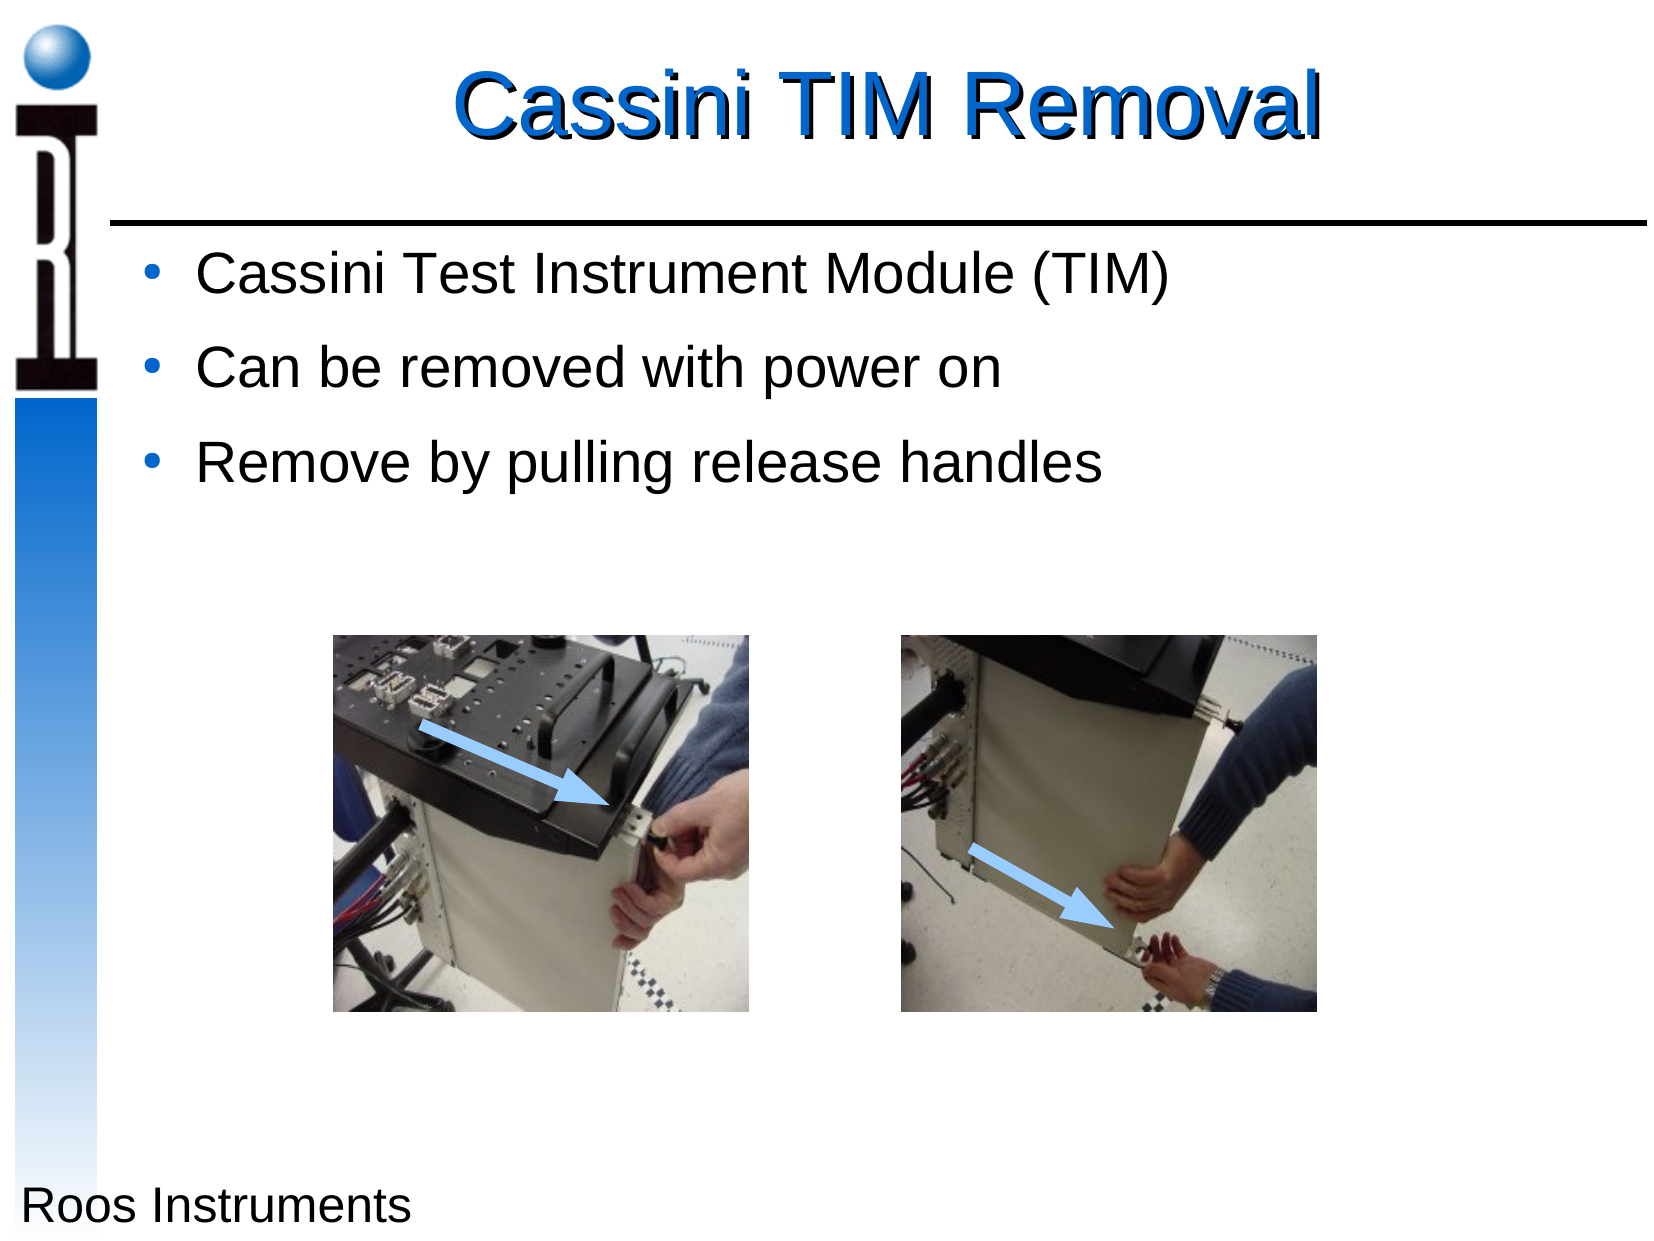

# Cassini TIM Removal
Cassini Test Instrument Module (TIM)
Can be removed with power on
Remove by pulling release handles